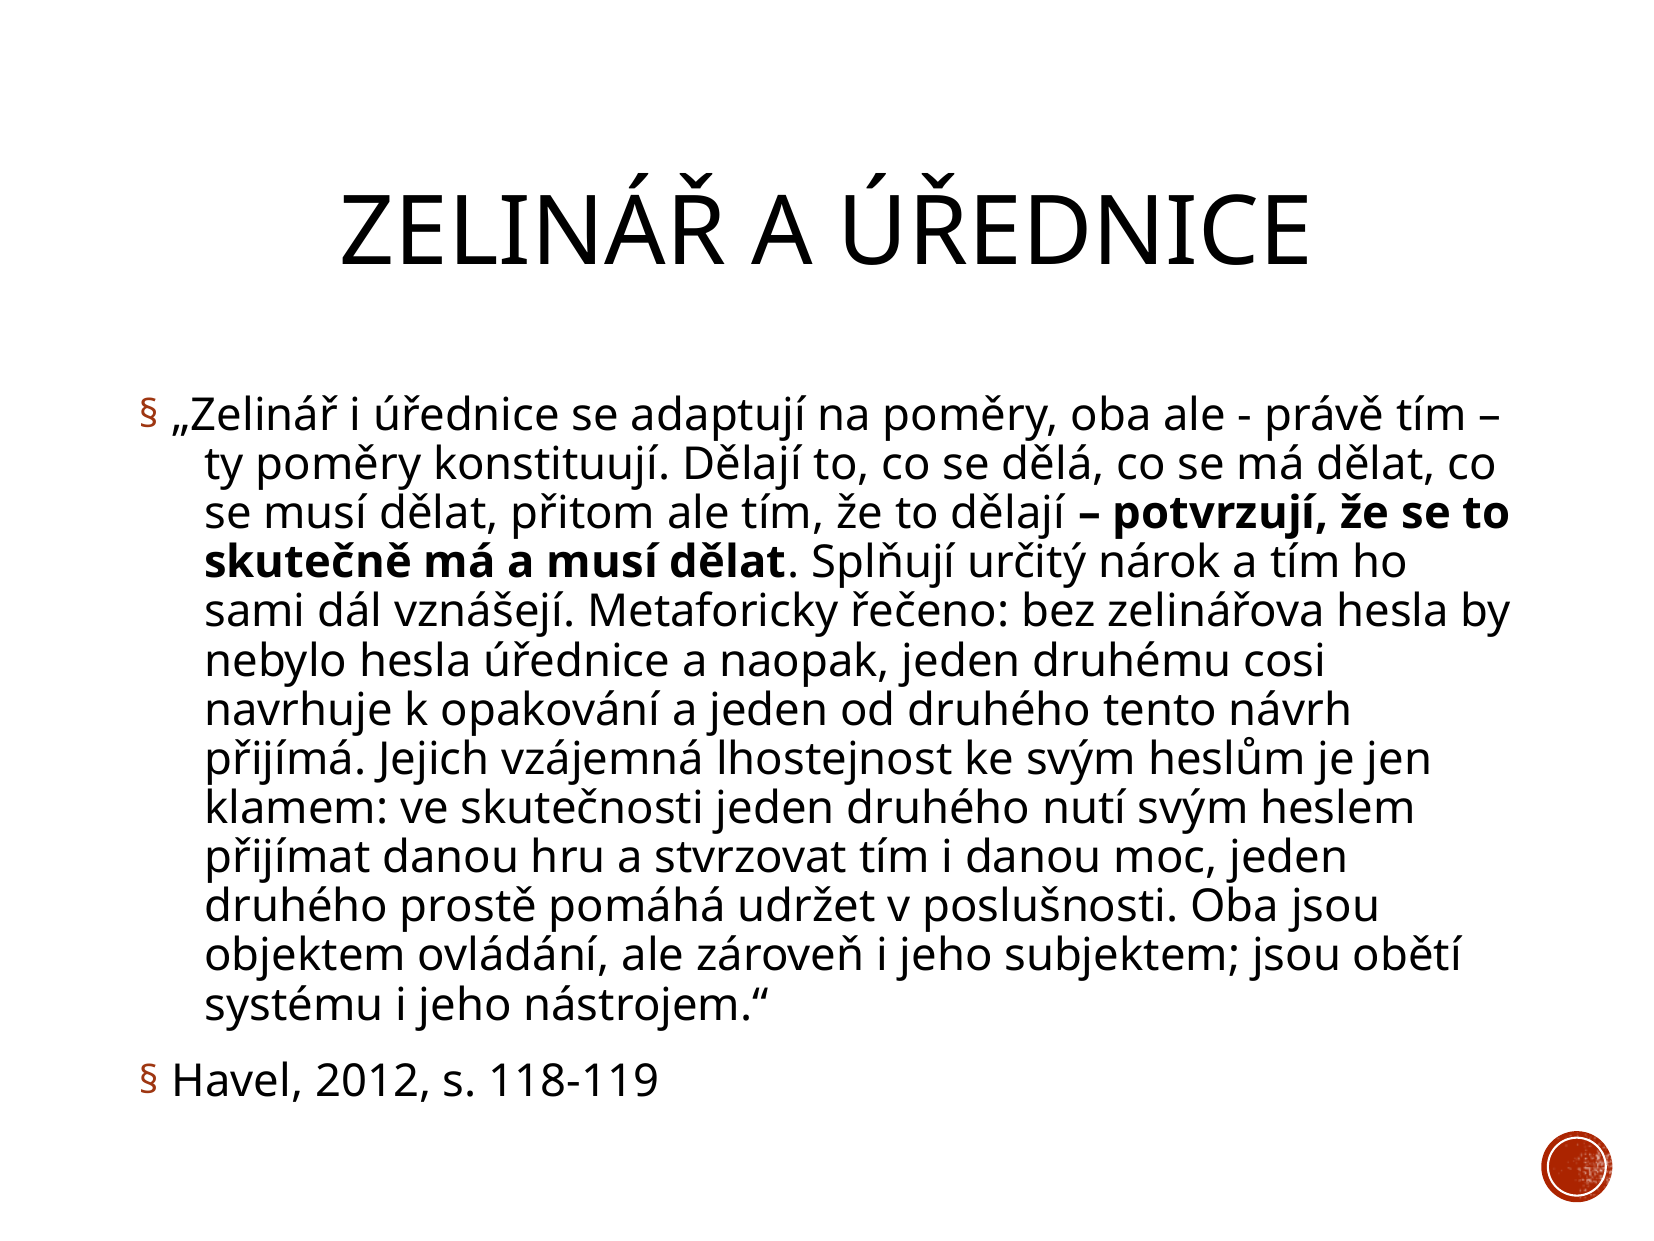

# Zelinář a úřednice
„Zelinář i úřednice se adaptují na poměry, oba ale - právě tím – ty poměry konstituují. Dělají to, co se dělá, co se má dělat, co se musí dělat, přitom ale tím, že to dělají – potvrzují, že se to skutečně má a musí dělat. Splňují určitý nárok a tím ho sami dál vznášejí. Metaforicky řečeno: bez zelinářova hesla by nebylo hesla úřednice a naopak, jeden druhému cosi navrhuje k opakování a jeden od druhého tento návrh přijímá. Jejich vzájemná lhostejnost ke svým heslům je jen klamem: ve skutečnosti jeden druhého nutí svým heslem přijímat danou hru a stvrzovat tím i danou moc, jeden druhého prostě pomáhá udržet v poslušnosti. Oba jsou objektem ovládání, ale zároveň i jeho subjektem; jsou obětí systému i jeho nástrojem.“
Havel, 2012, s. 118-119